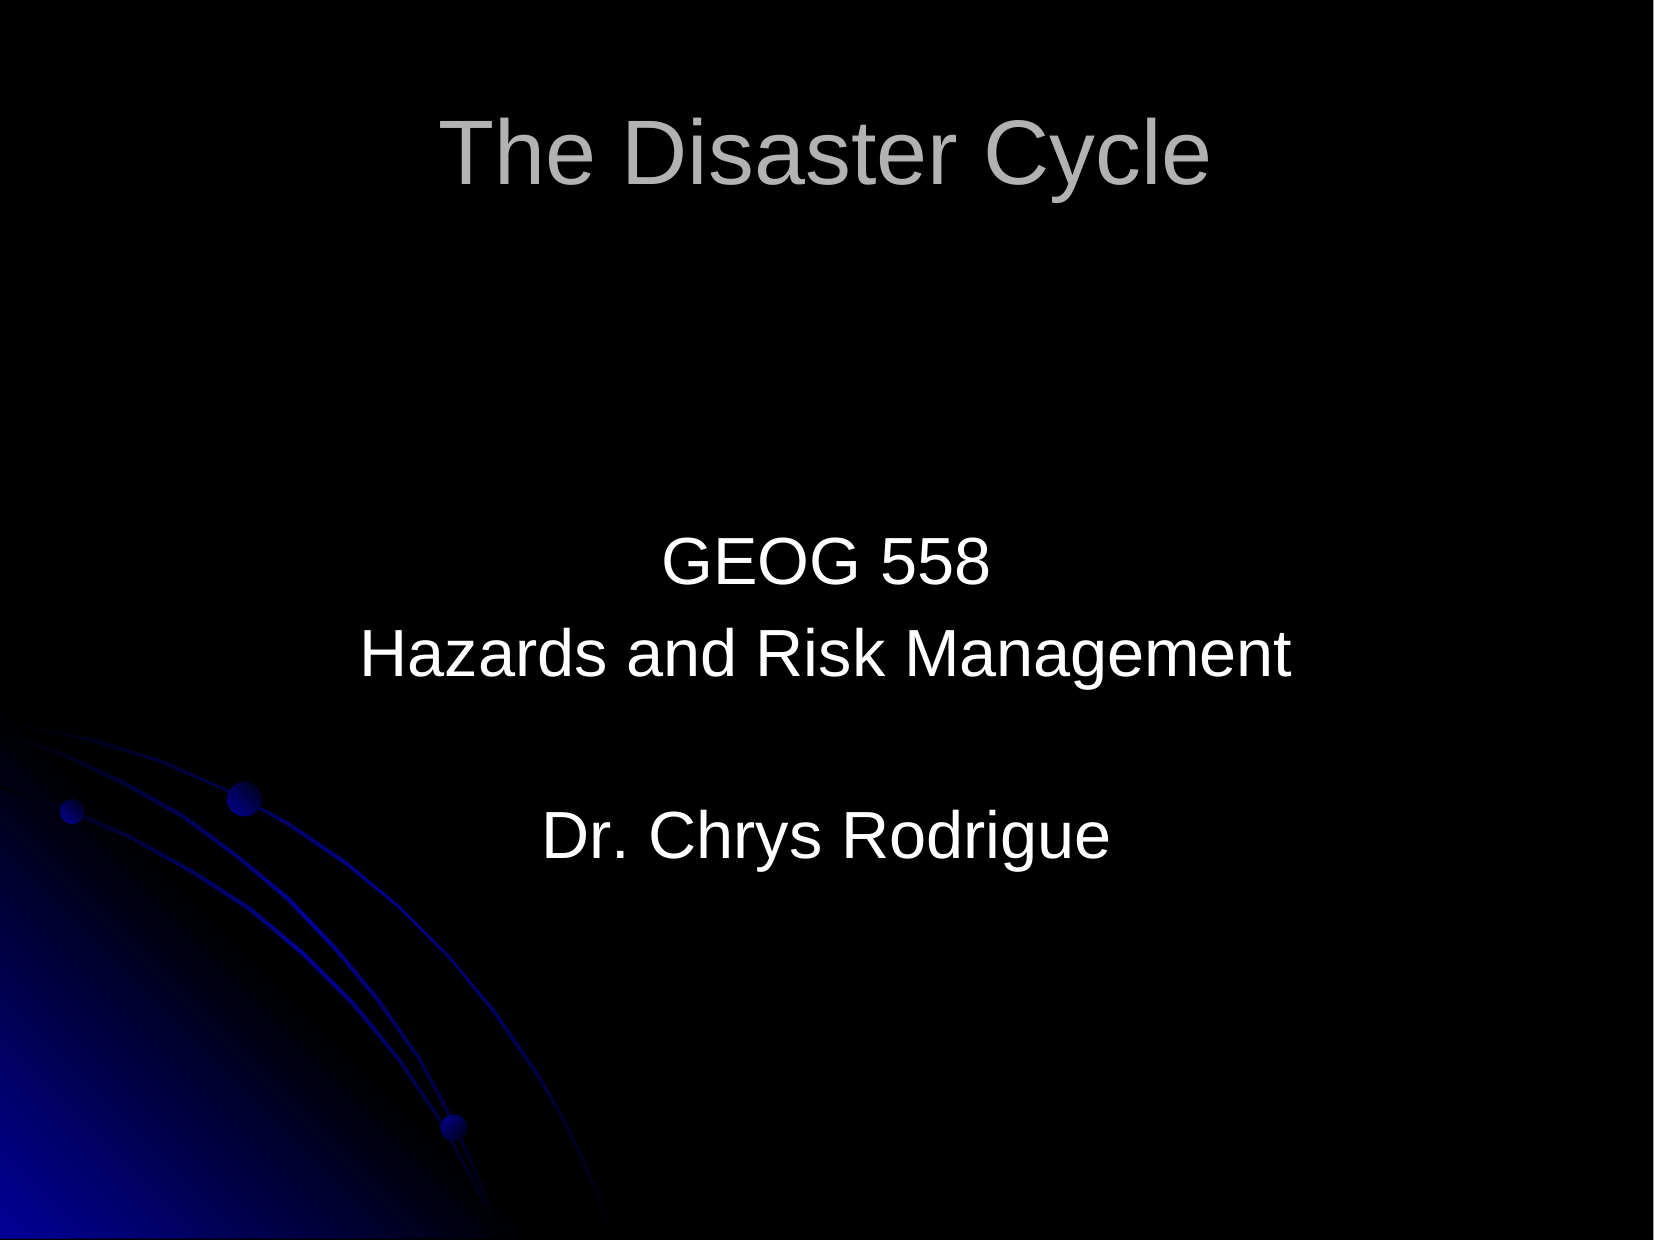

# The Disaster Cycle
GEOG 558
Hazards and Risk Management
Dr. Chrys Rodrigue